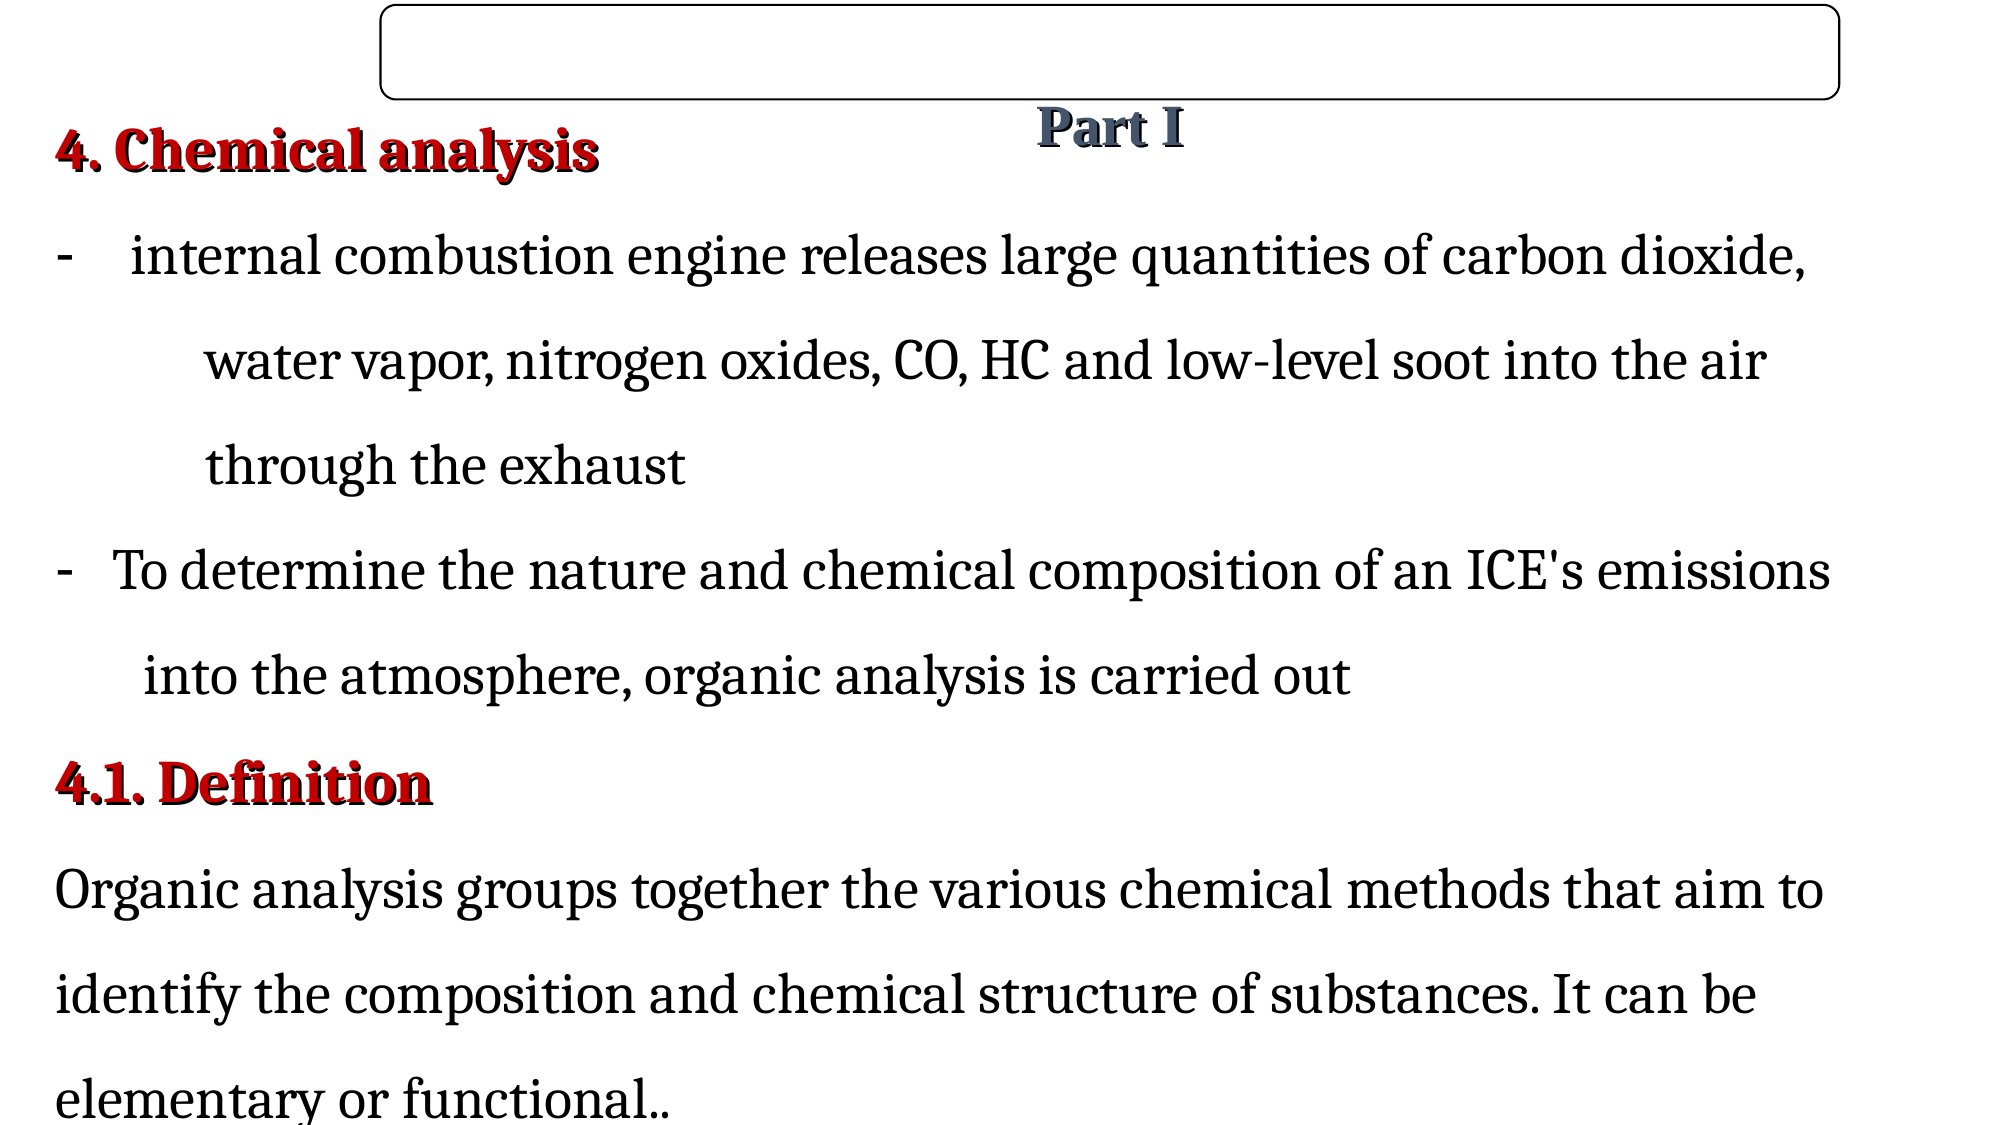

Part I
4. Chemical analysis
internal combustion engine releases large quantities of carbon dioxide, water vapor, nitrogen oxides, CO, HC and low-level soot into the air through the exhaust
 To determine the nature and chemical composition of an ICE's emissions into the atmosphere, organic analysis is carried out
4.1. Definition
Organic analysis groups together the various chemical methods that aim to identify the composition and chemical structure of substances. It can be elementary or functional..